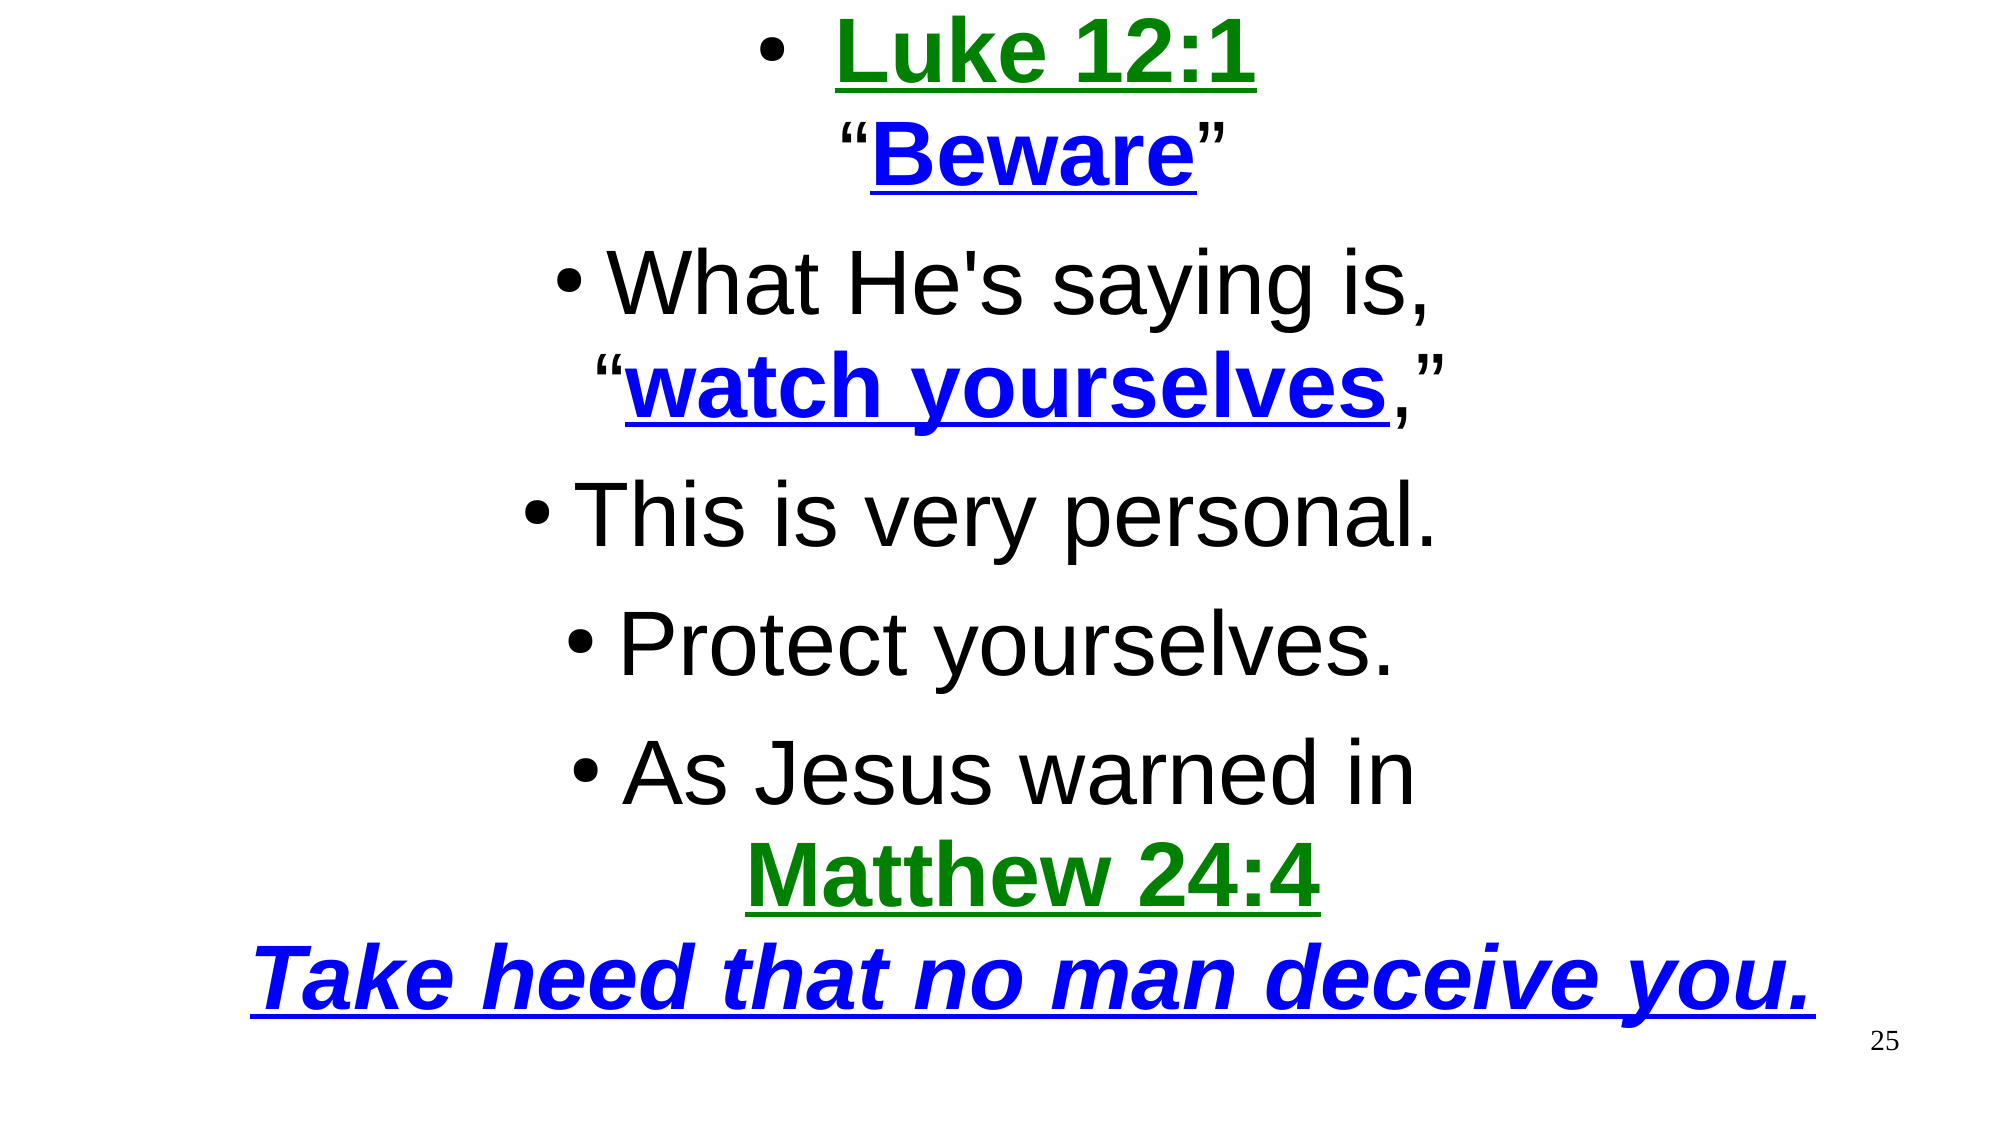

# Luke 12:1 “Beware”
What He's saying is,
“watch yourselves,”
This is very personal.
Protect yourselves.
As Jesus warned in
Matthew 24:4
Take heed that no man deceive you.
25